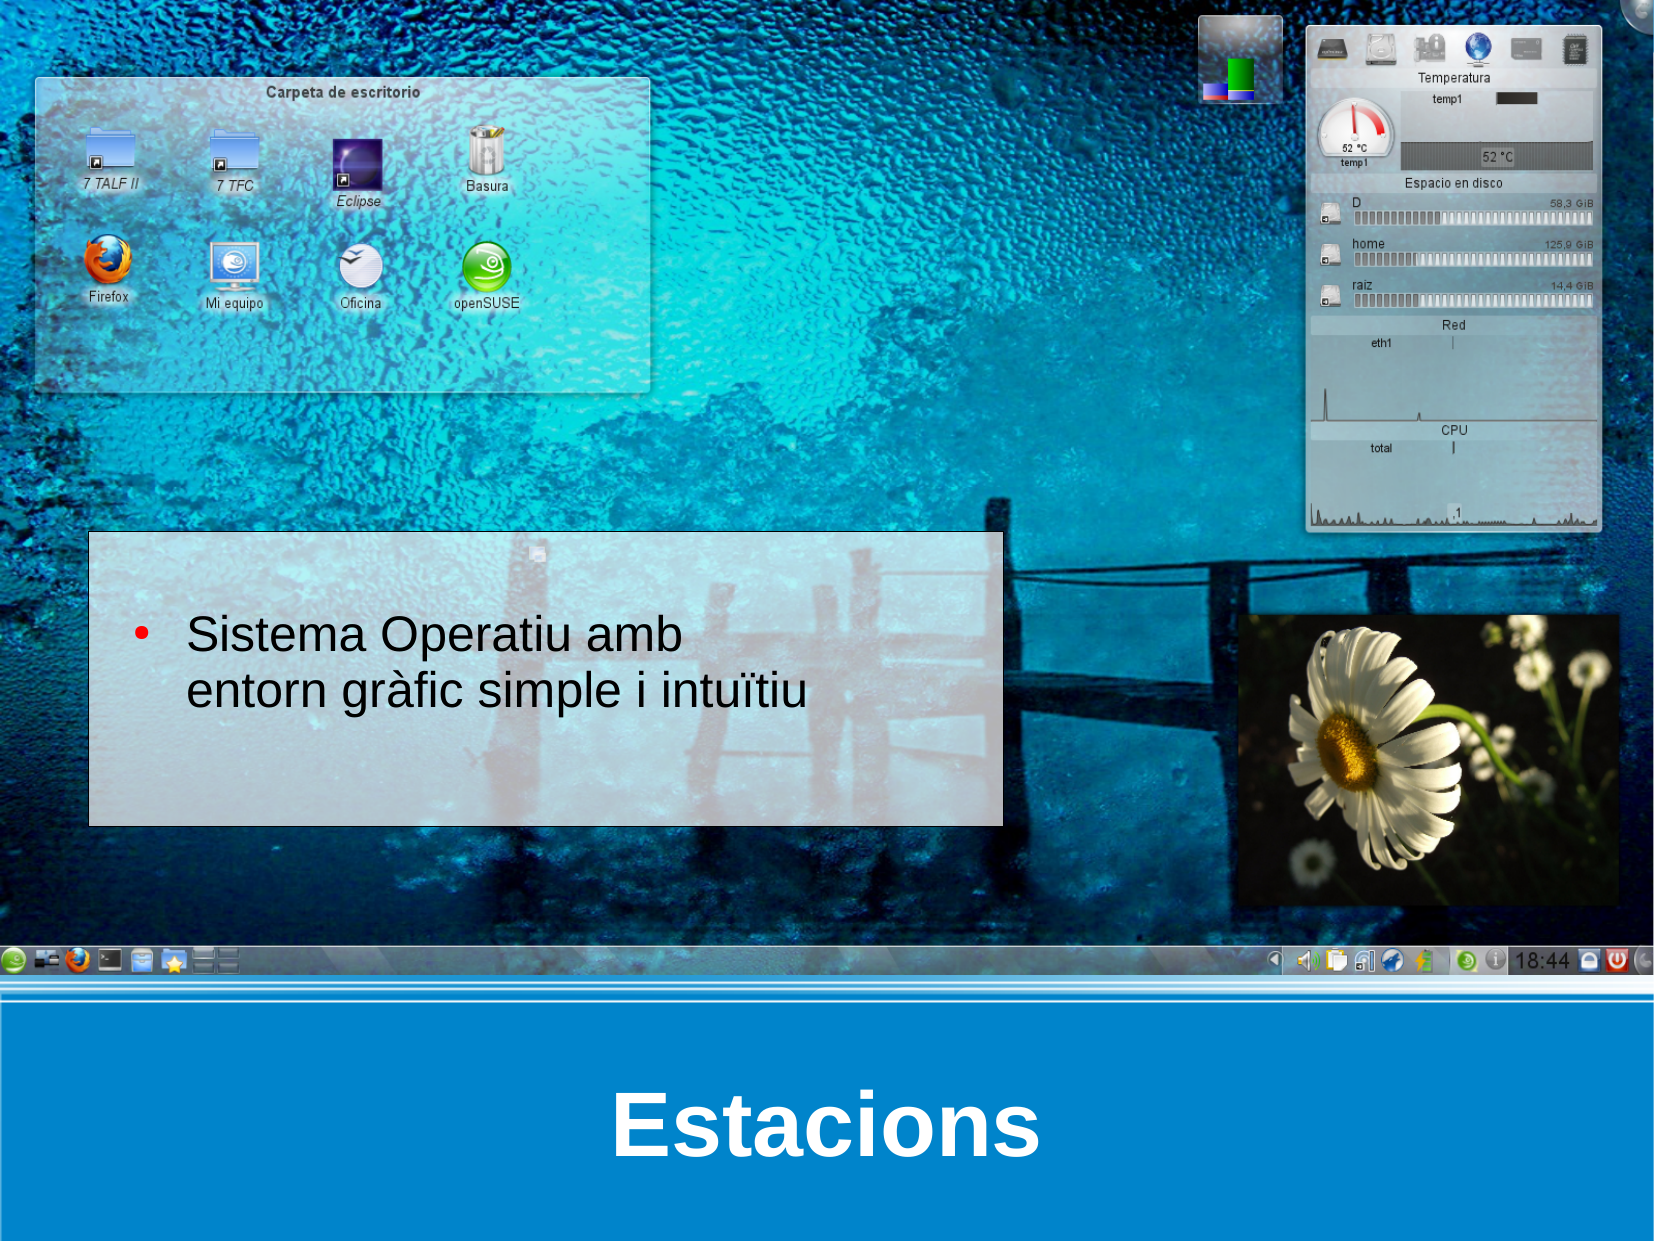

Sistema Operatiu amb
entorn gràfic simple i intuïtiu
# Estacions